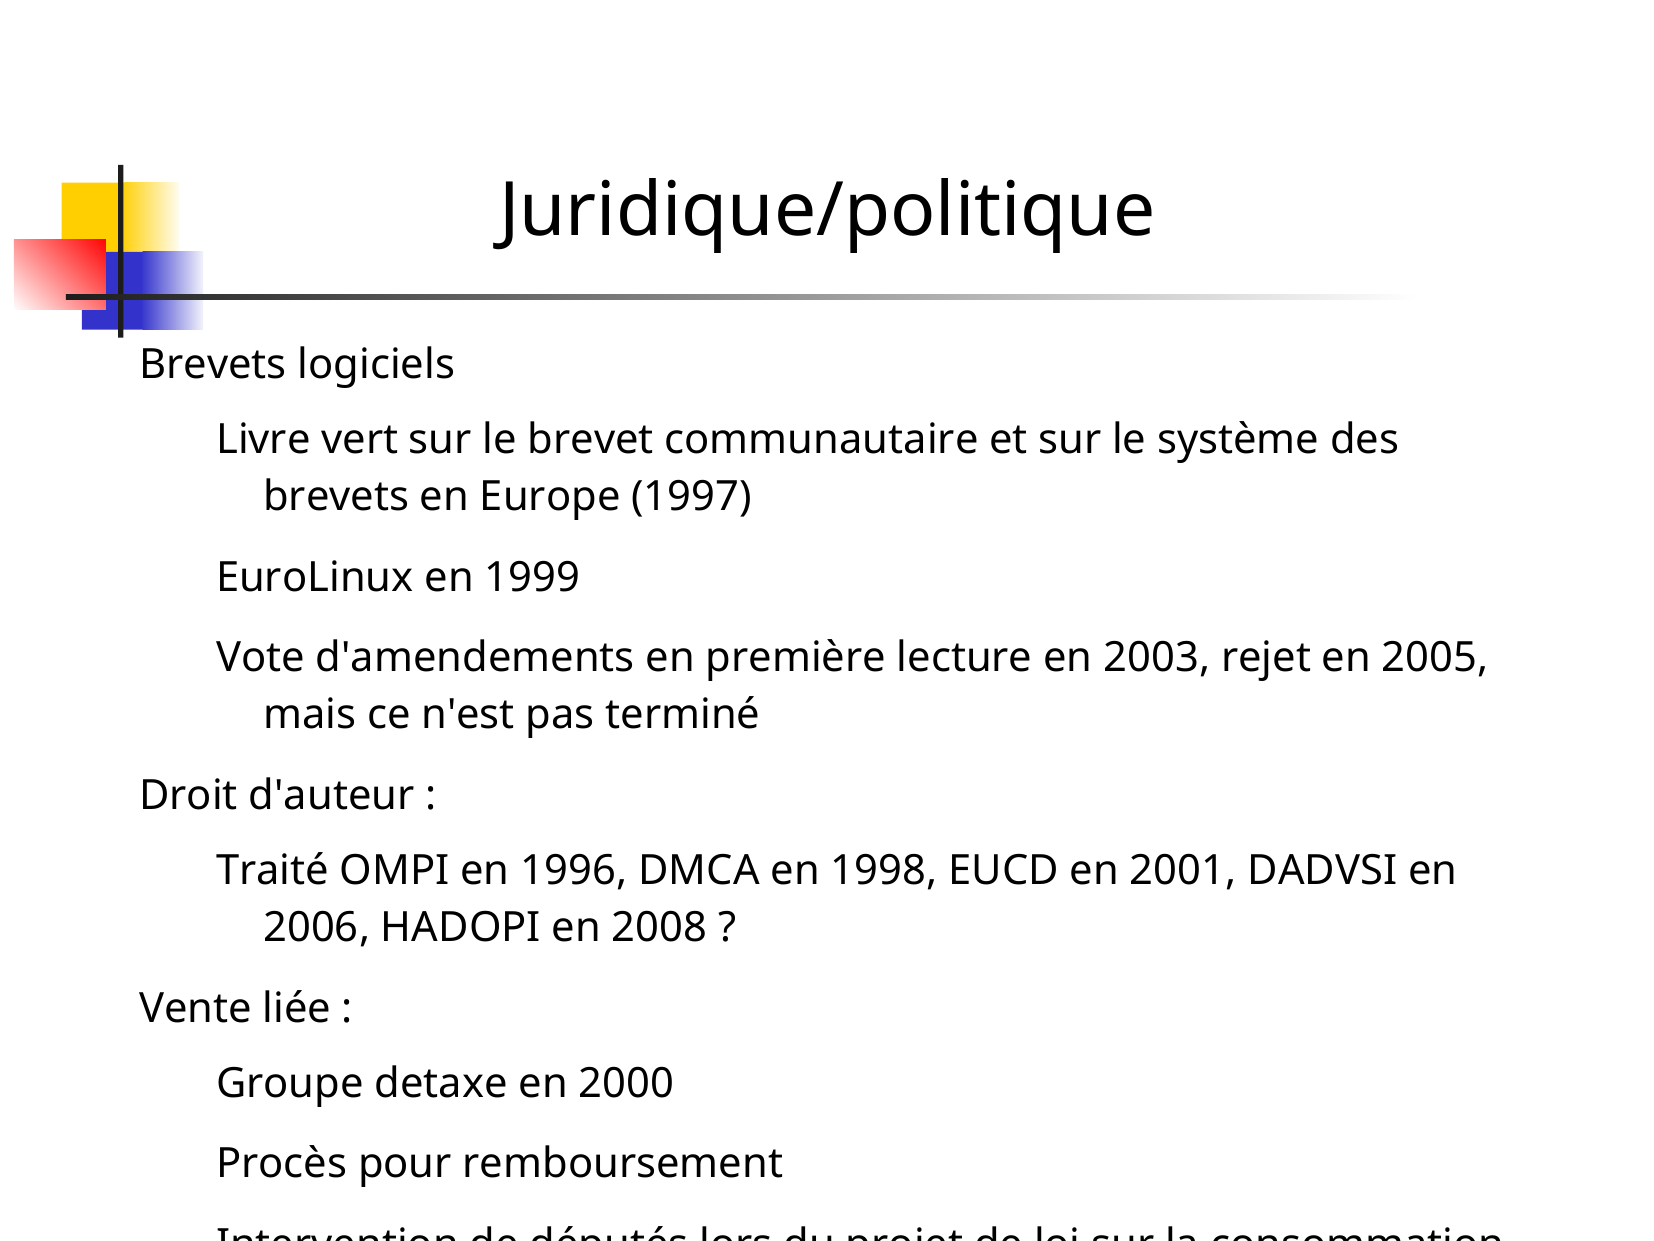

# Juridique/politique
Brevets logiciels
Livre vert sur le brevet communautaire et sur le système des brevets en Europe (1997)
EuroLinux en 1999
Vote d'amendements en première lecture en 2003, rejet en 2005, mais ce n'est pas terminé
Droit d'auteur :
Traité OMPI en 1996, DMCA en 1998, EUCD en 2001, DADVSI en 2006, HADOPI en 2008 ?
Vente liée :
Groupe detaxe en 2000
Procès pour remboursement
Intervention de députés lors du projet de loi sur la consommation (2007), travaux à la DGCCRF, Plan Besson ?